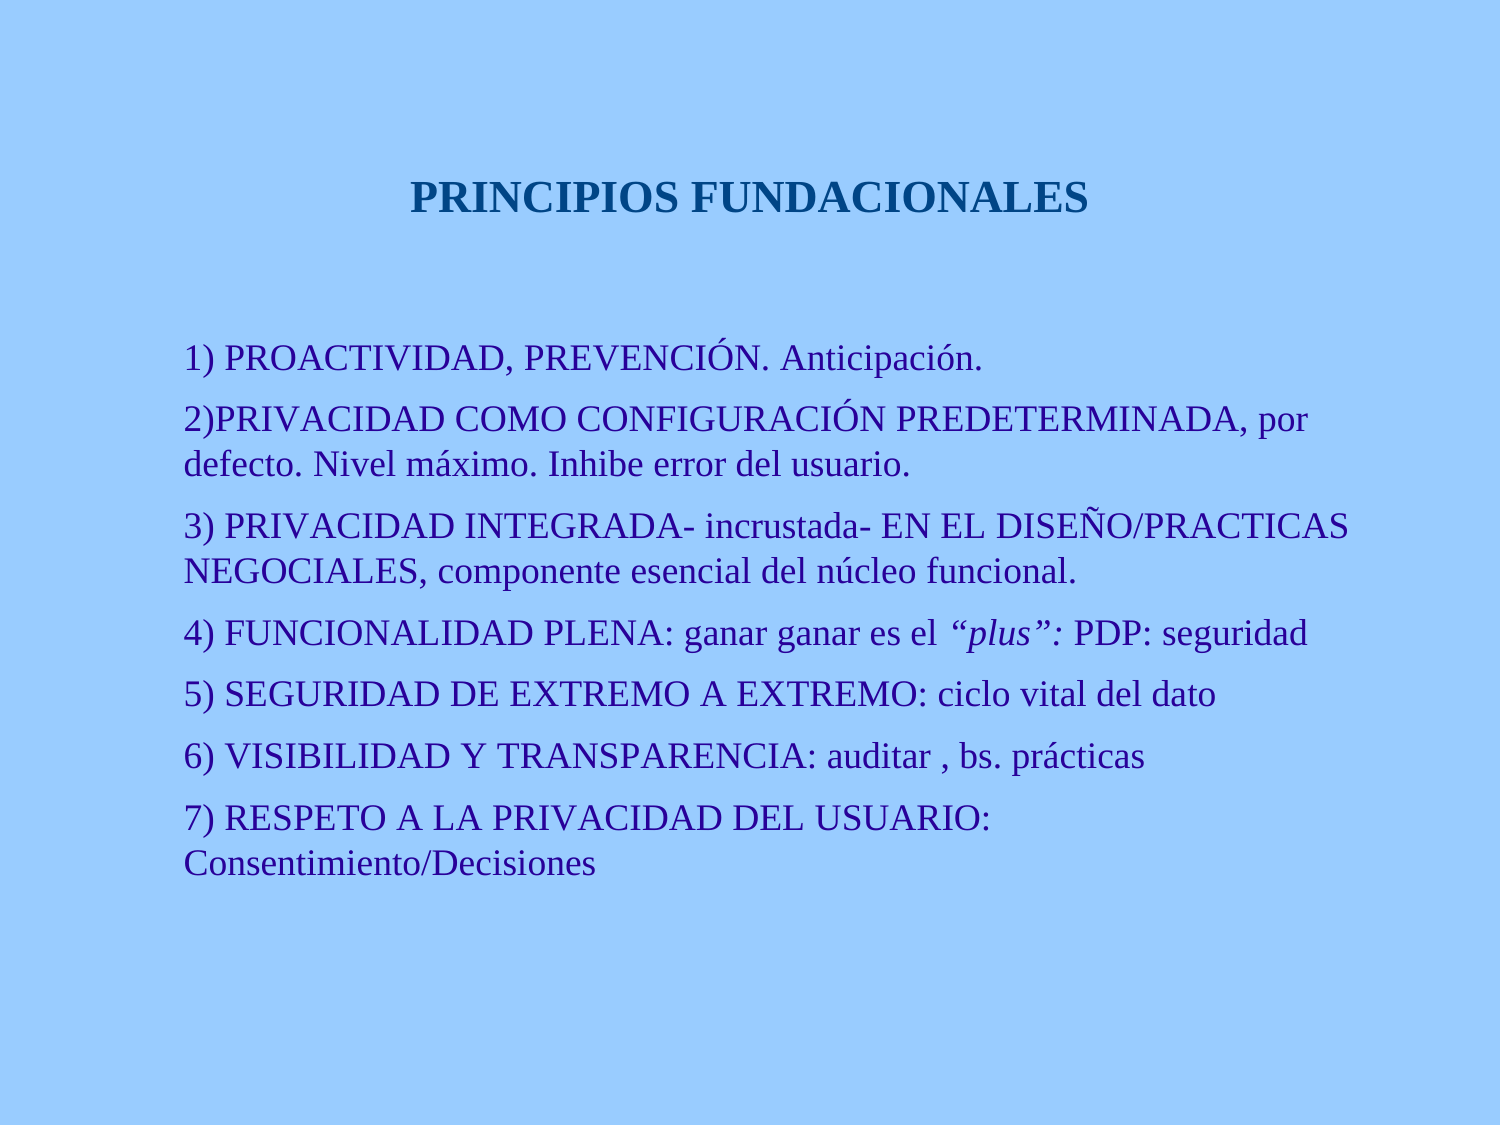

# PRINCIPIOS FUNDACIONALES
1) PROACTIVIDAD, PREVENCIÓN. Anticipación.
2)PRIVACIDAD COMO CONFIGURACIÓN PREDETERMINADA, por defecto. Nivel máximo. Inhibe error del usuario.
3) PRIVACIDAD INTEGRADA- incrustada- EN EL DISEÑO/PRACTICAS NEGOCIALES, componente esencial del núcleo funcional.
4) FUNCIONALIDAD PLENA: ganar ganar es el “plus”: PDP: seguridad
5) SEGURIDAD DE EXTREMO A EXTREMO: ciclo vital del dato
6) VISIBILIDAD Y TRANSPARENCIA: auditar , bs. prácticas
7) RESPETO A LA PRIVACIDAD DEL USUARIO: Consentimiento/Decisiones